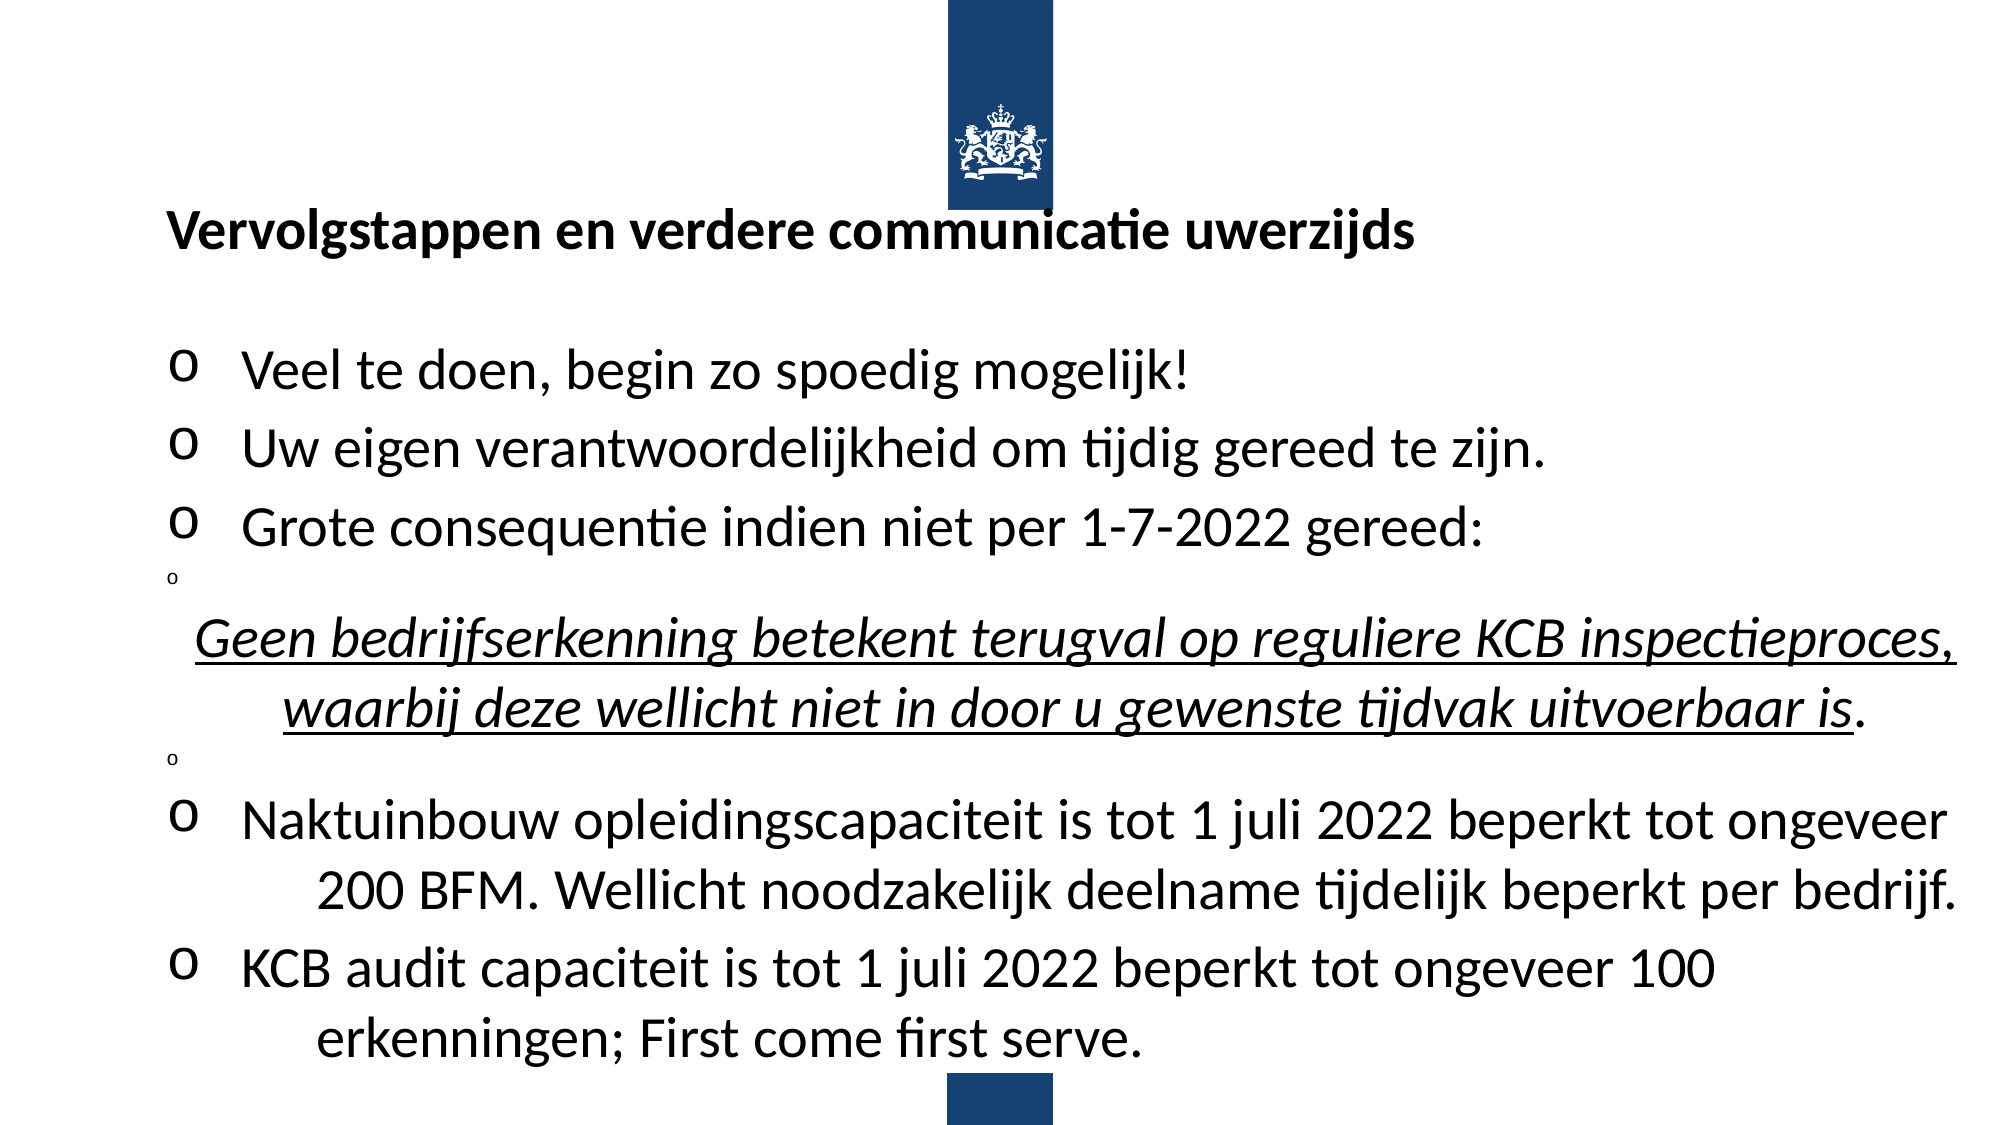

Vervolgstappen en verdere communicatie uwerzijds
Veel te doen, begin zo spoedig mogelijk!
Uw eigen verantwoordelijkheid om tijdig gereed te zijn.
Grote consequentie indien niet per 1-7-2022 gereed:
Geen bedrijfserkenning betekent terugval op reguliere KCB inspectieproces, waarbij deze wellicht niet in door u gewenste tijdvak uitvoerbaar is.
Naktuinbouw opleidingscapaciteit is tot 1 juli 2022 beperkt tot ongeveer 200 BFM. Wellicht noodzakelijk deelname tijdelijk beperkt per bedrijf.
KCB audit capaciteit is tot 1 juli 2022 beperkt tot ongeveer 100 erkenningen; First come first serve.
#